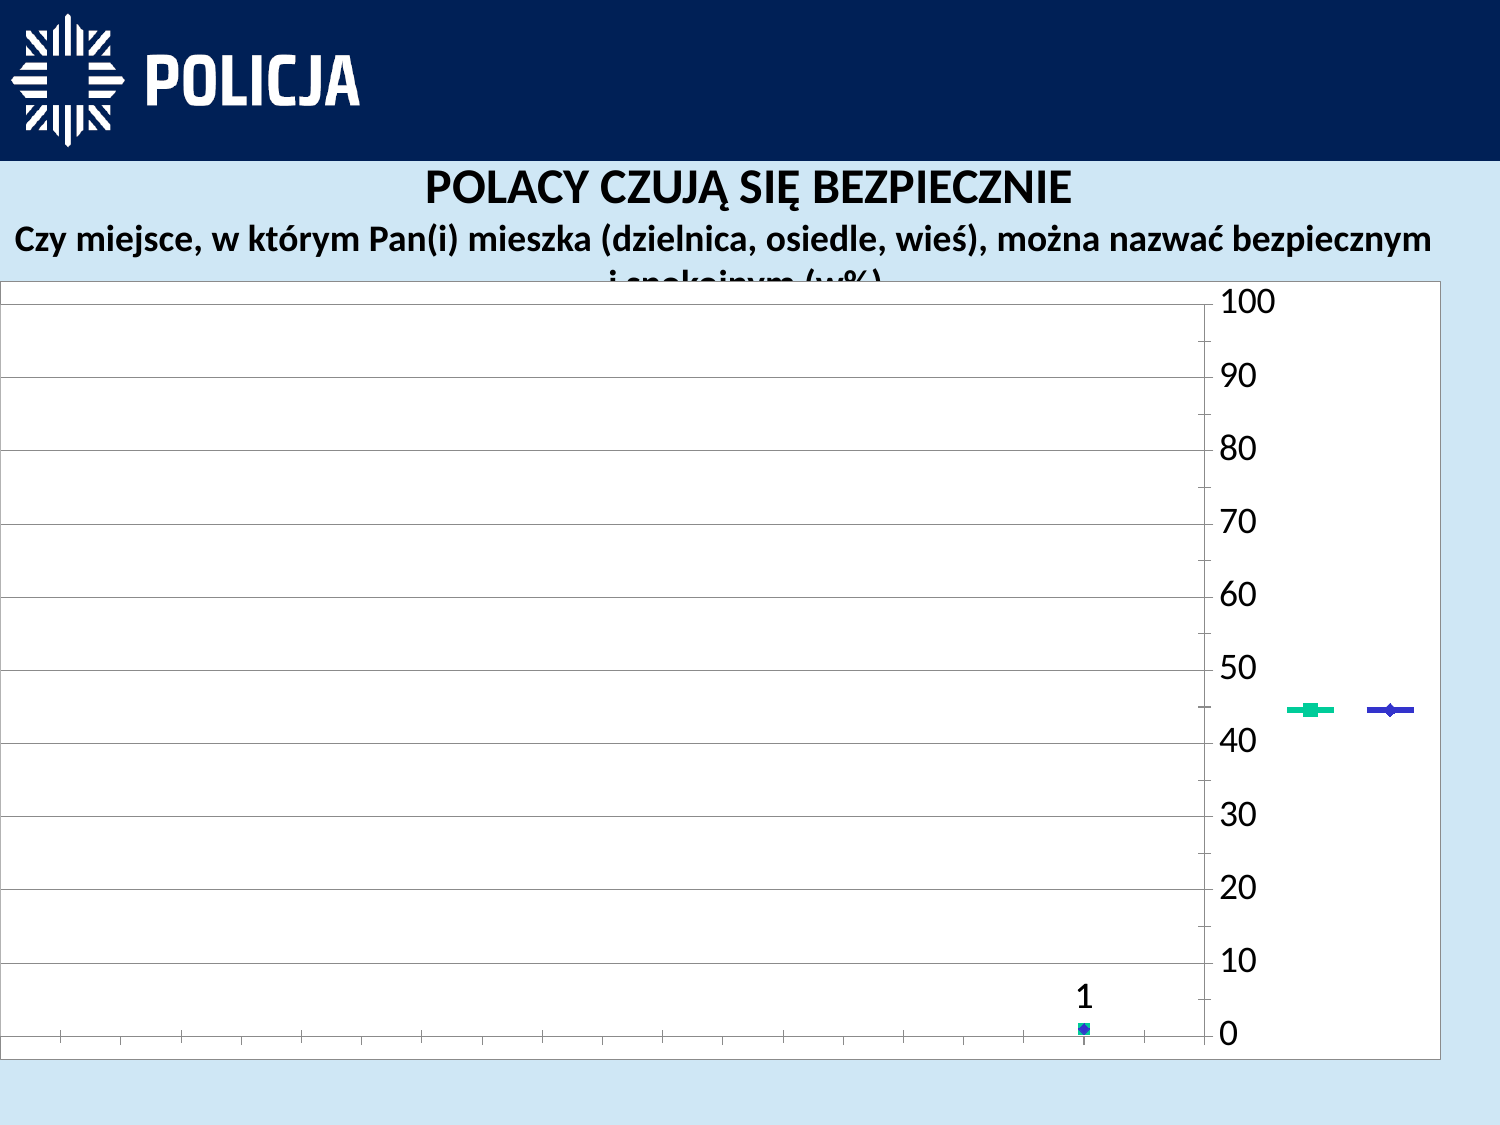

POLACY CZUJĄ SIĘ BEZPIECZNIE
Czy miejsce, w którym Pan(i) mieszka (dzielnica, osiedle, wieś), można nazwać bezpiecznym i spokojnym (w%)
### Chart
| Category | | |
|---|---|---|